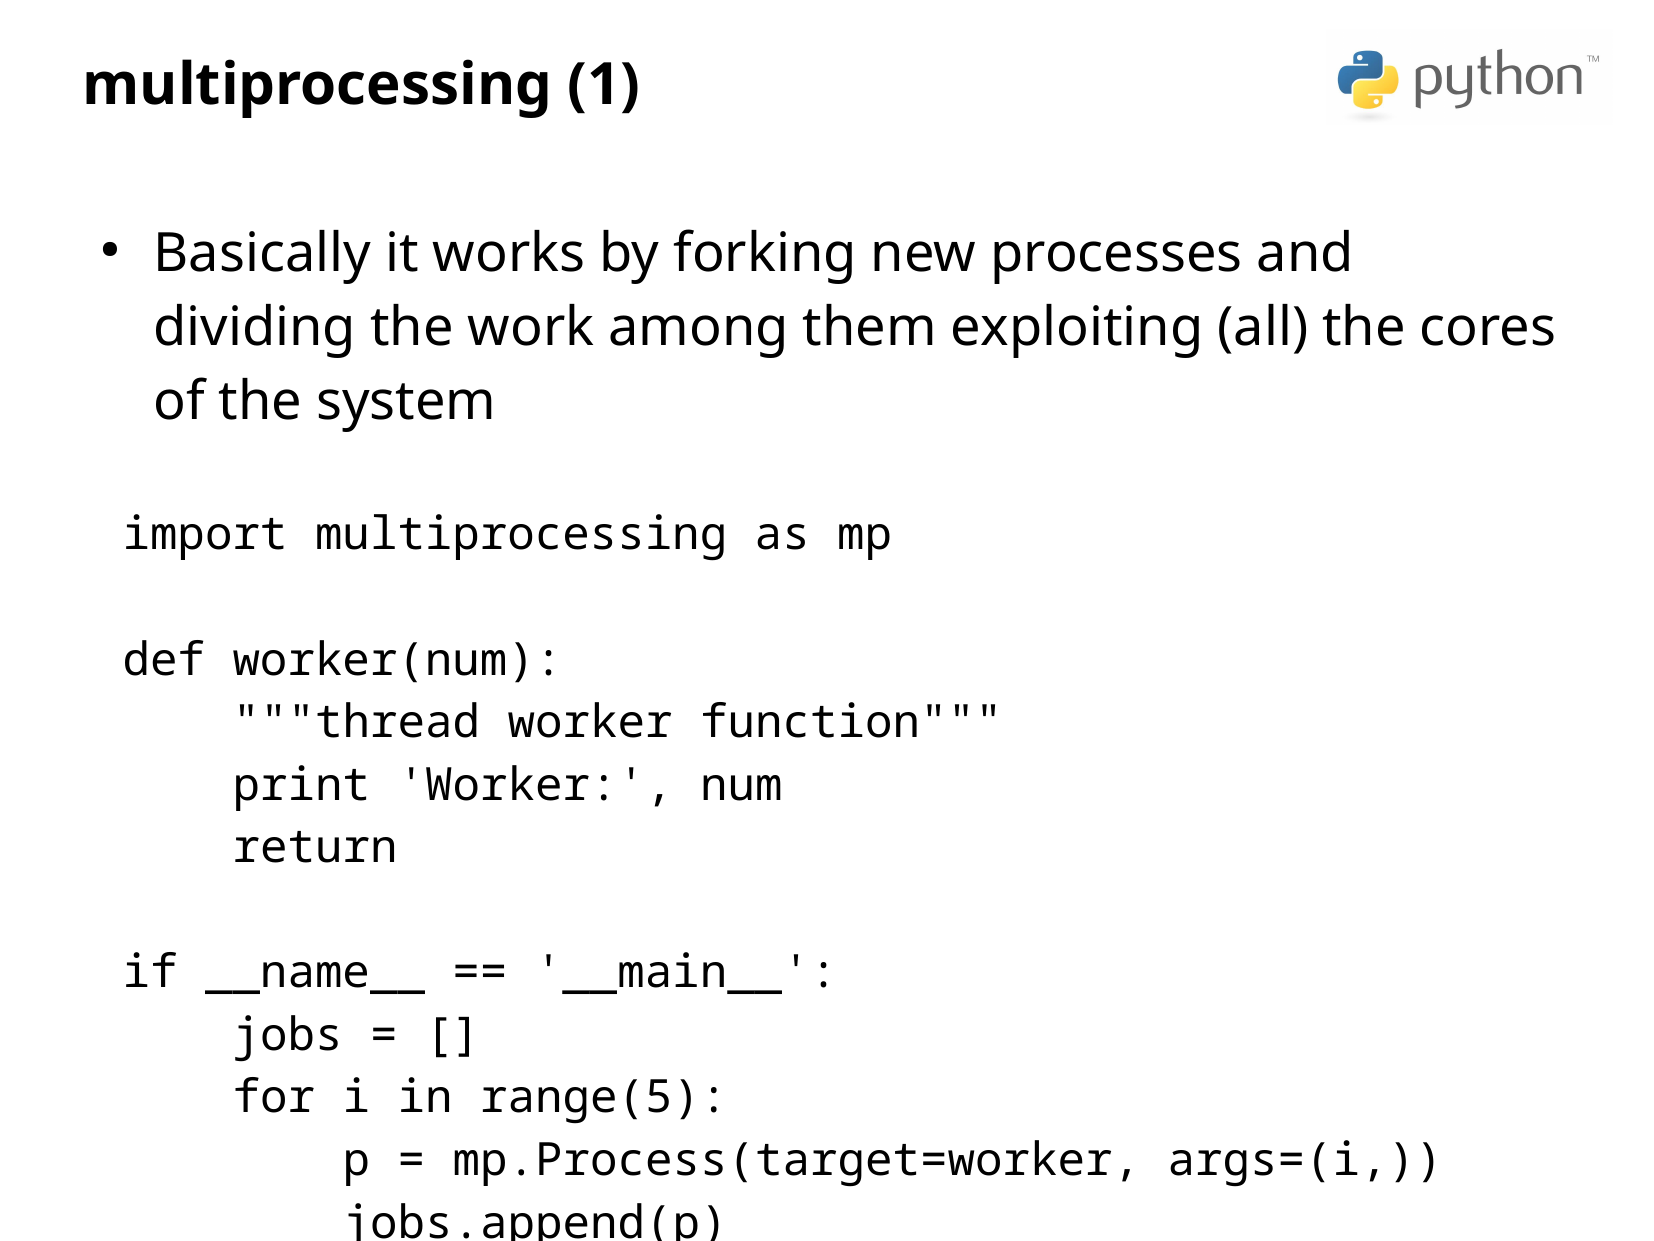

# multiprocessing (1)
Basically it works by forking new processes and dividing the work among them exploiting (all) the cores of the system
import multiprocessing as mp
def worker(num):
 """thread worker function"""
 print 'Worker:', num
 return
if __name__ == '__main__':
 jobs = []
 for i in range(5):
 p = mp.Process(target=worker, args=(i,))
 jobs.append(p)
 p.start()